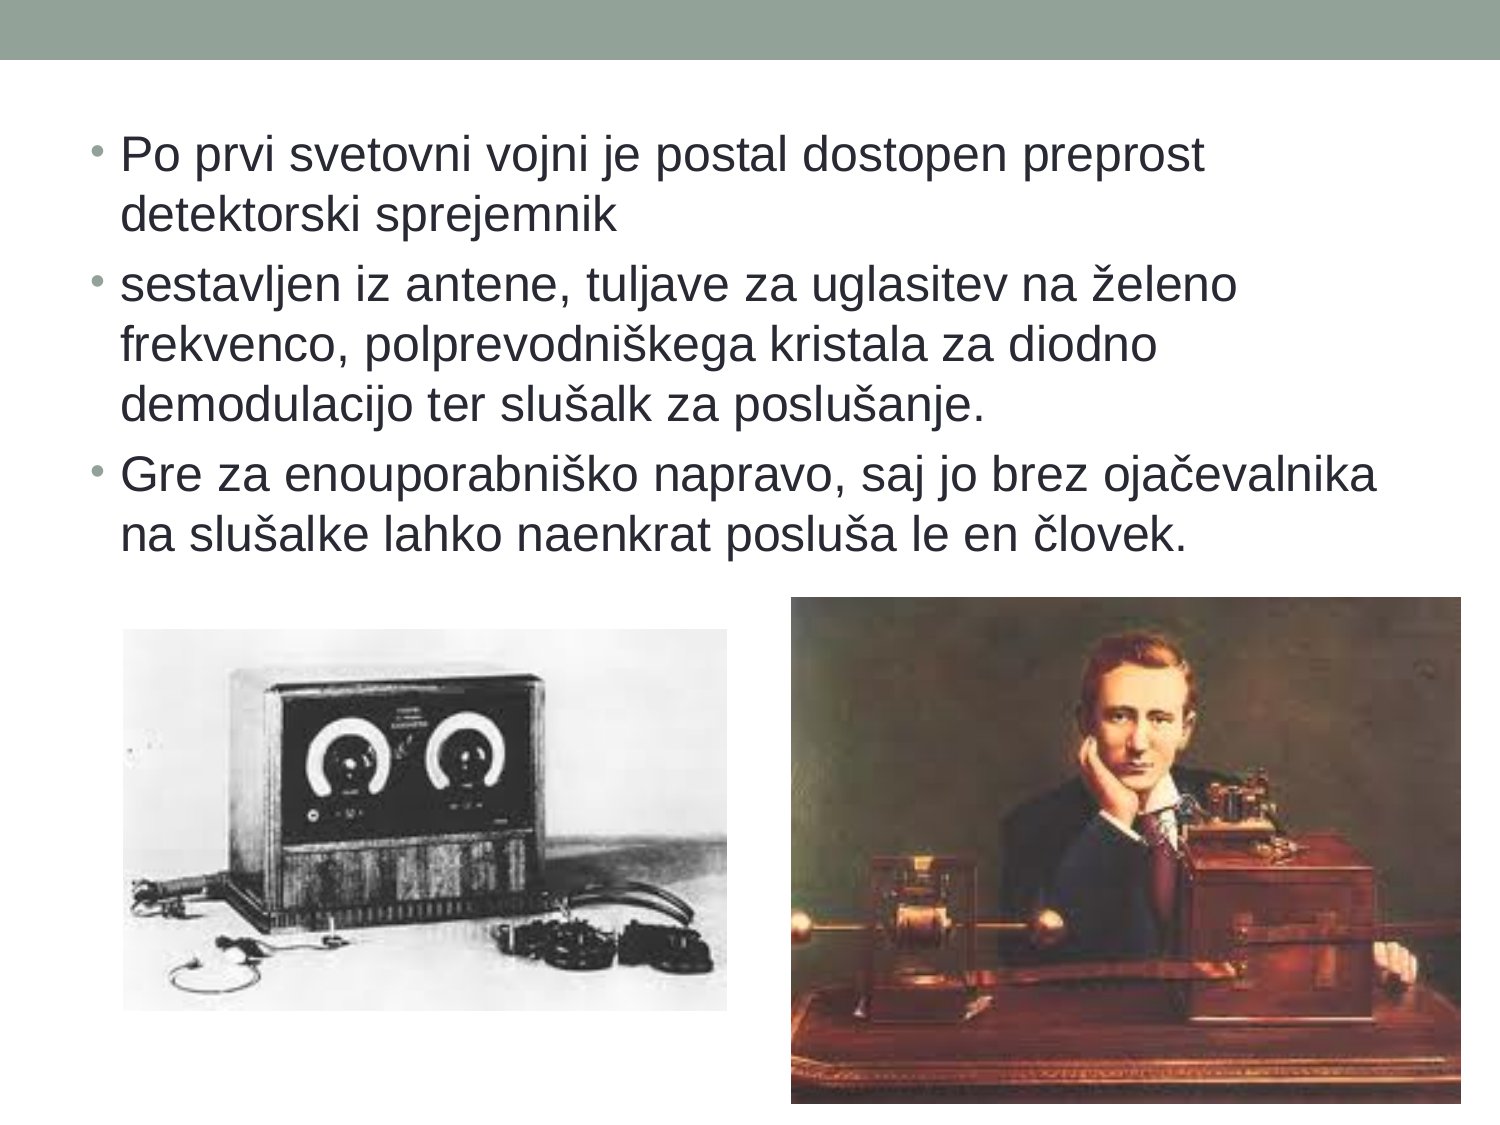

# Po prvi svetovni vojni je postal dostopen preprost detektorski sprejemnik
sestavljen iz antene, tuljave za uglasitev na želeno frekvenco, polprevodniškega kristala za diodno demodulacijo ter slušalk za poslušanje.
Gre za enouporabniško napravo, saj jo brez ojačevalnika na slušalke lahko naenkrat posluša le en človek.